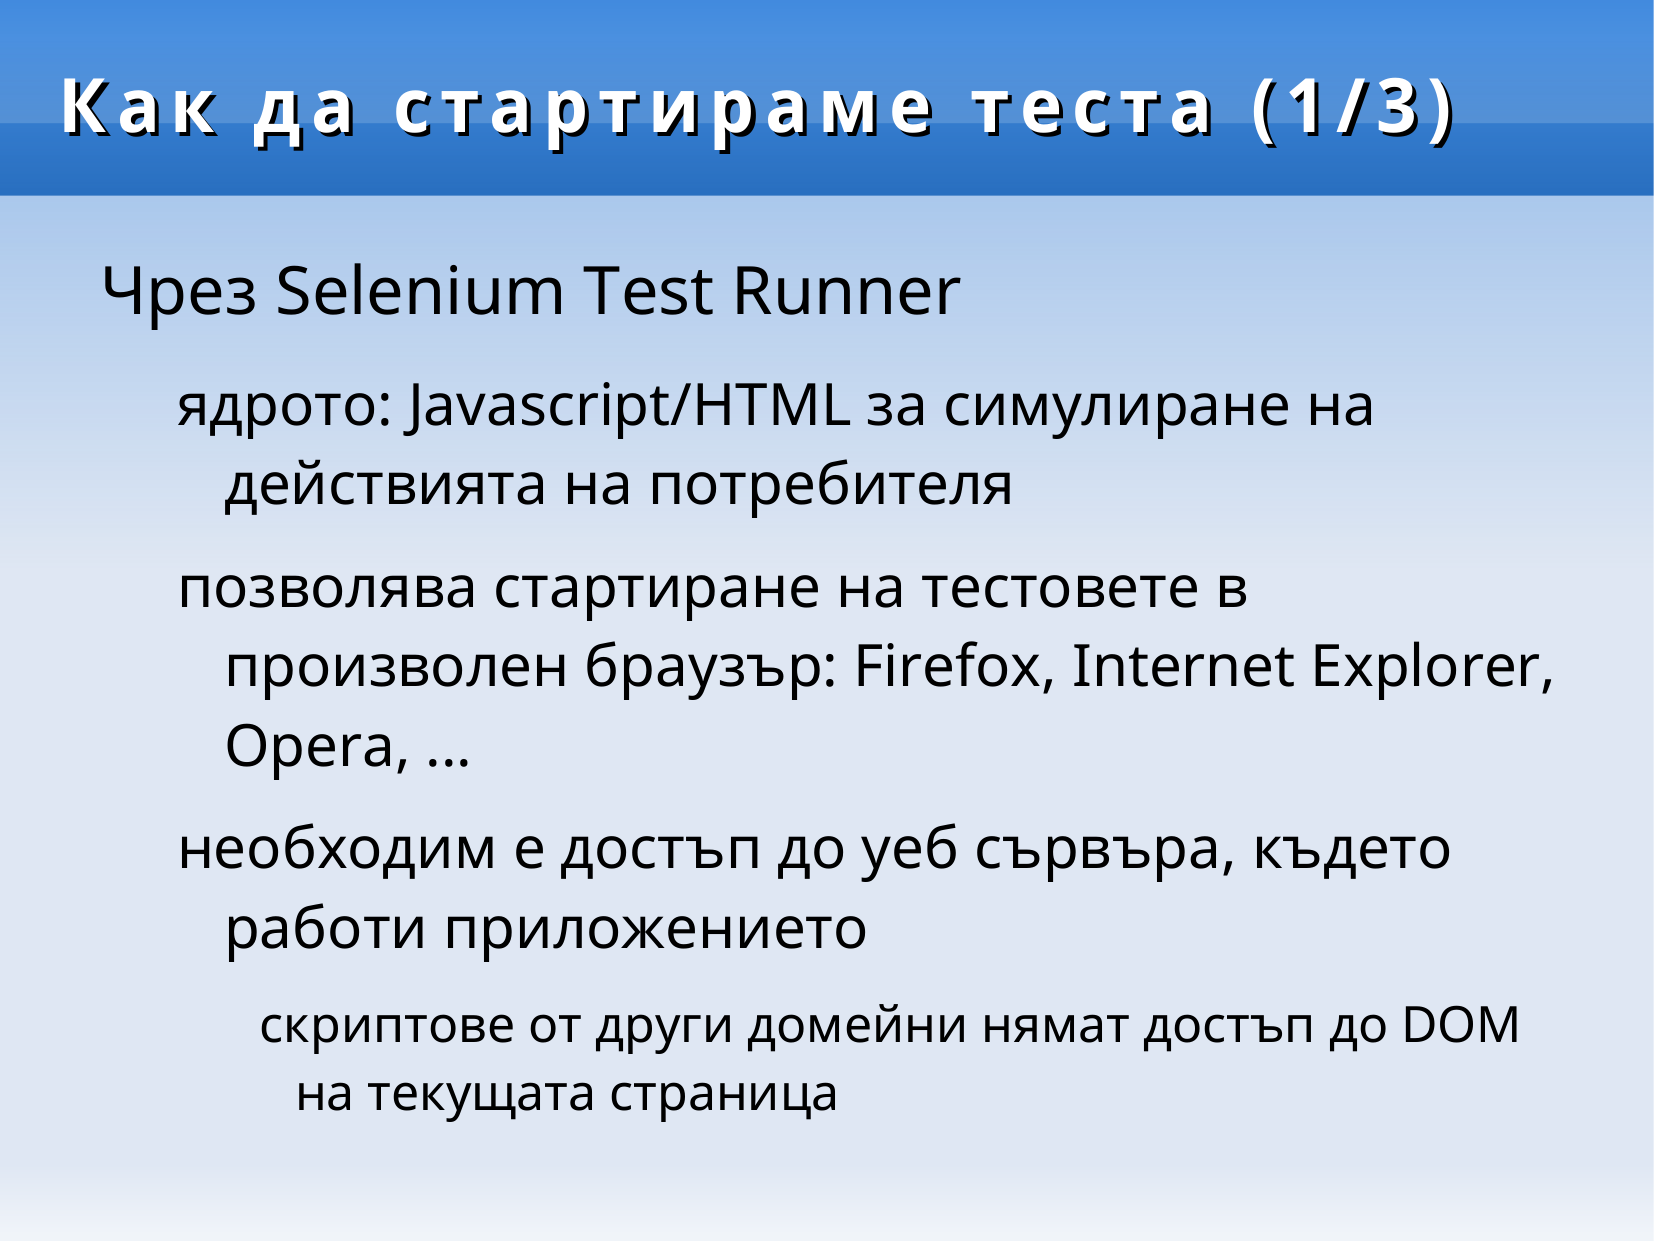

# Как да стартираме теста (1/3)
Чрез Selenium Test Runner
ядрото: Javascript/HTML за симулиране на действията на потребителя
позволява стартиране на тестовете в произволен браузър: Firefox, Internet Explorer, Opera, ...
необходим е достъп до уеб сървъра, където работи приложението
скриптове от други домейни нямат достъп до DOM на текущата страница